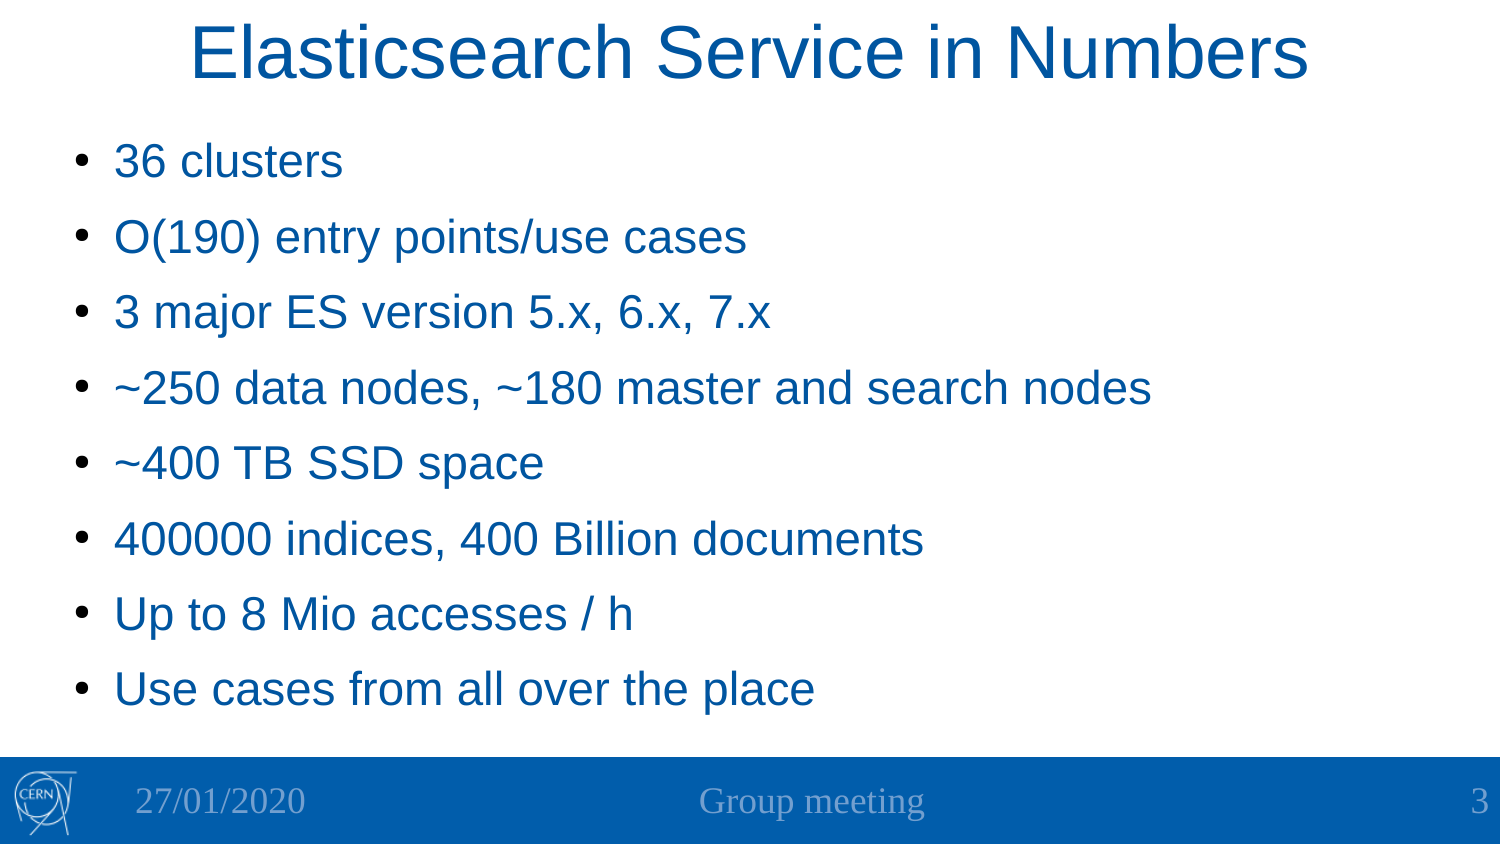

# Elasticsearch Service in Numbers
36 clusters
O(190) entry points/use cases
3 major ES version 5.x, 6.x, 7.x
~250 data nodes, ~180 master and search nodes
~400 TB SSD space
400000 indices, 400 Billion documents
Up to 8 Mio accesses / h
Use cases from all over the place
27/01/2020
Group meeting
3